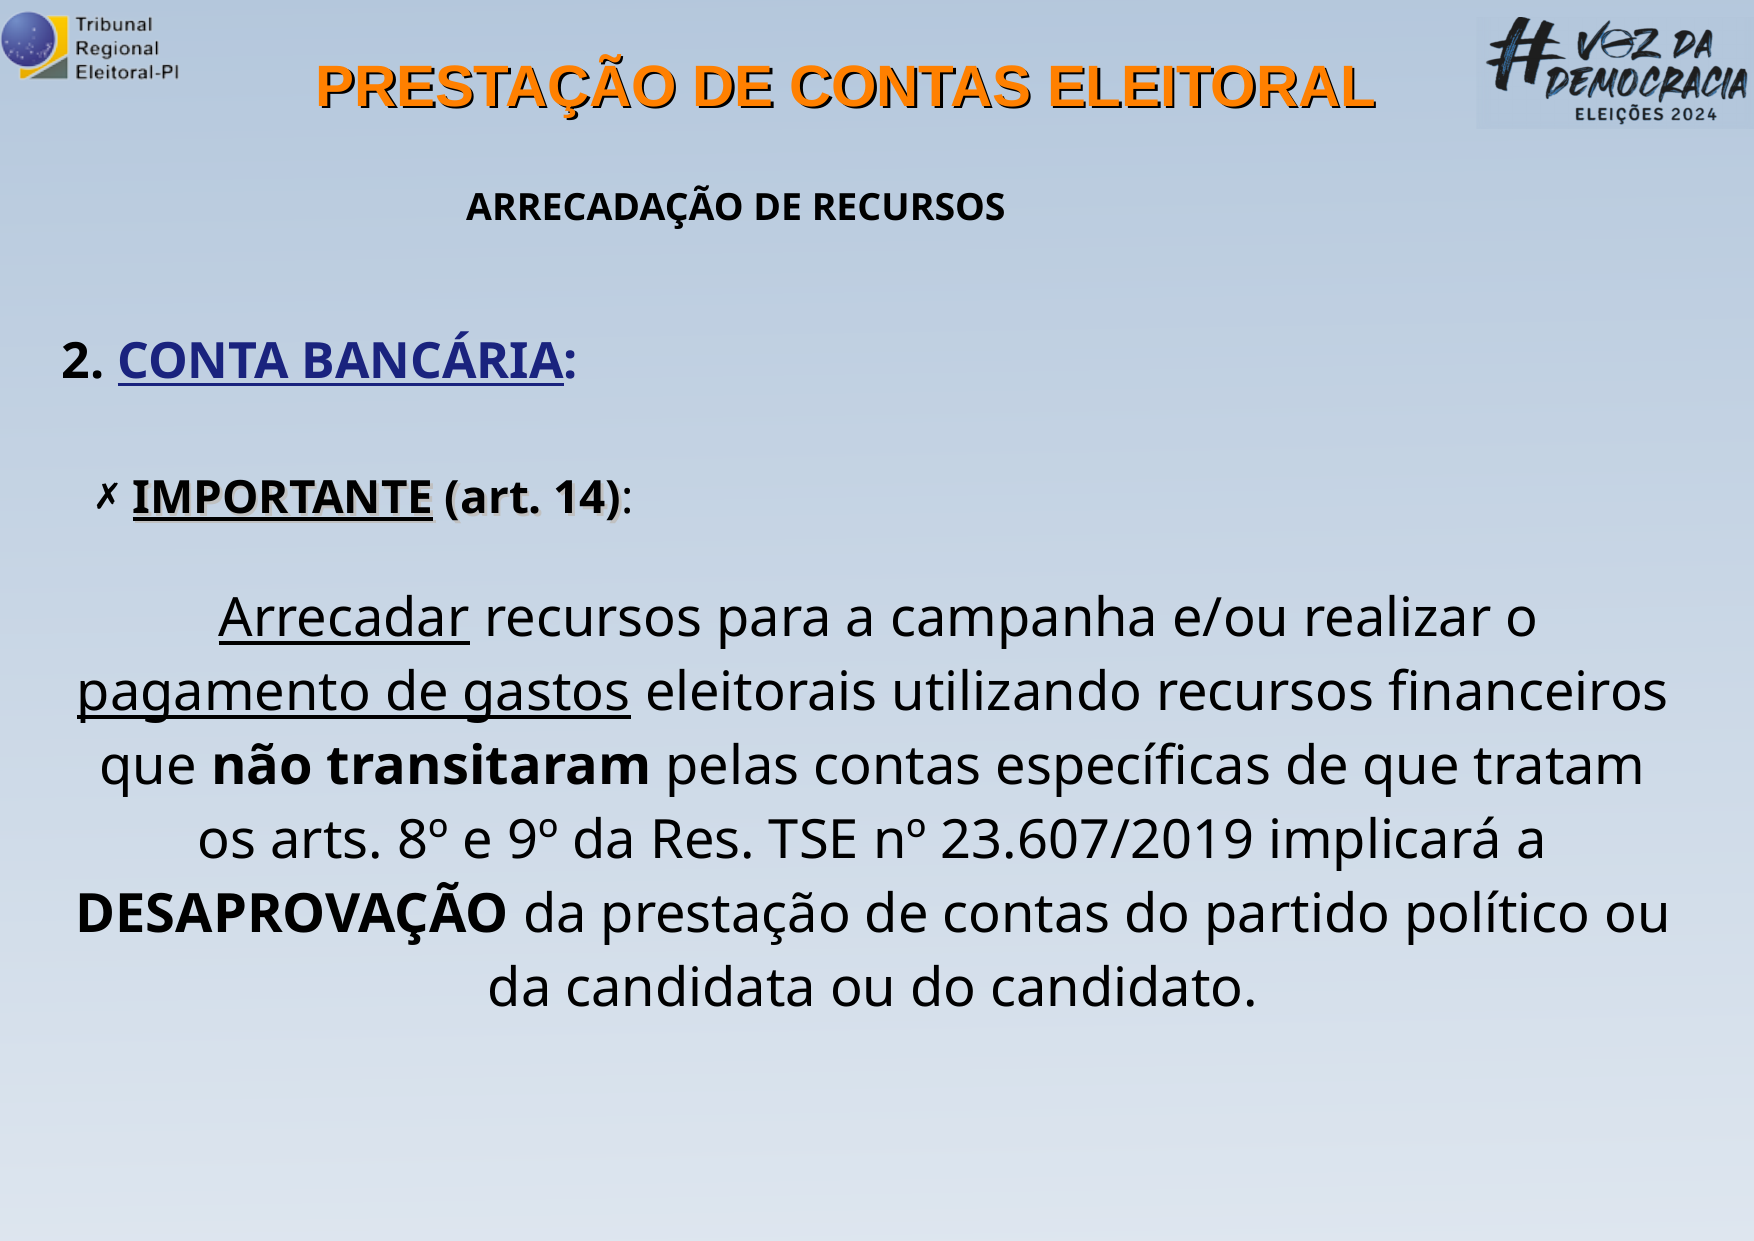

# PRESTAÇÃO DE CONTAS ELEITORAL
ARRECADAÇÃO DE RECURSOS
CONTA BANCÁRIA:
IMPORTANTE (art. 14):
 Arrecadar recursos para a campanha e/ou realizar o pagamento de gastos eleitorais utilizando recursos financeiros que não transitaram pelas contas específicas de que tratam os arts. 8º e 9º da Res. TSE nº 23.607/2019 implicará a DESAPROVAÇÃO da prestação de contas do partido político ou da candidata ou do candidato.